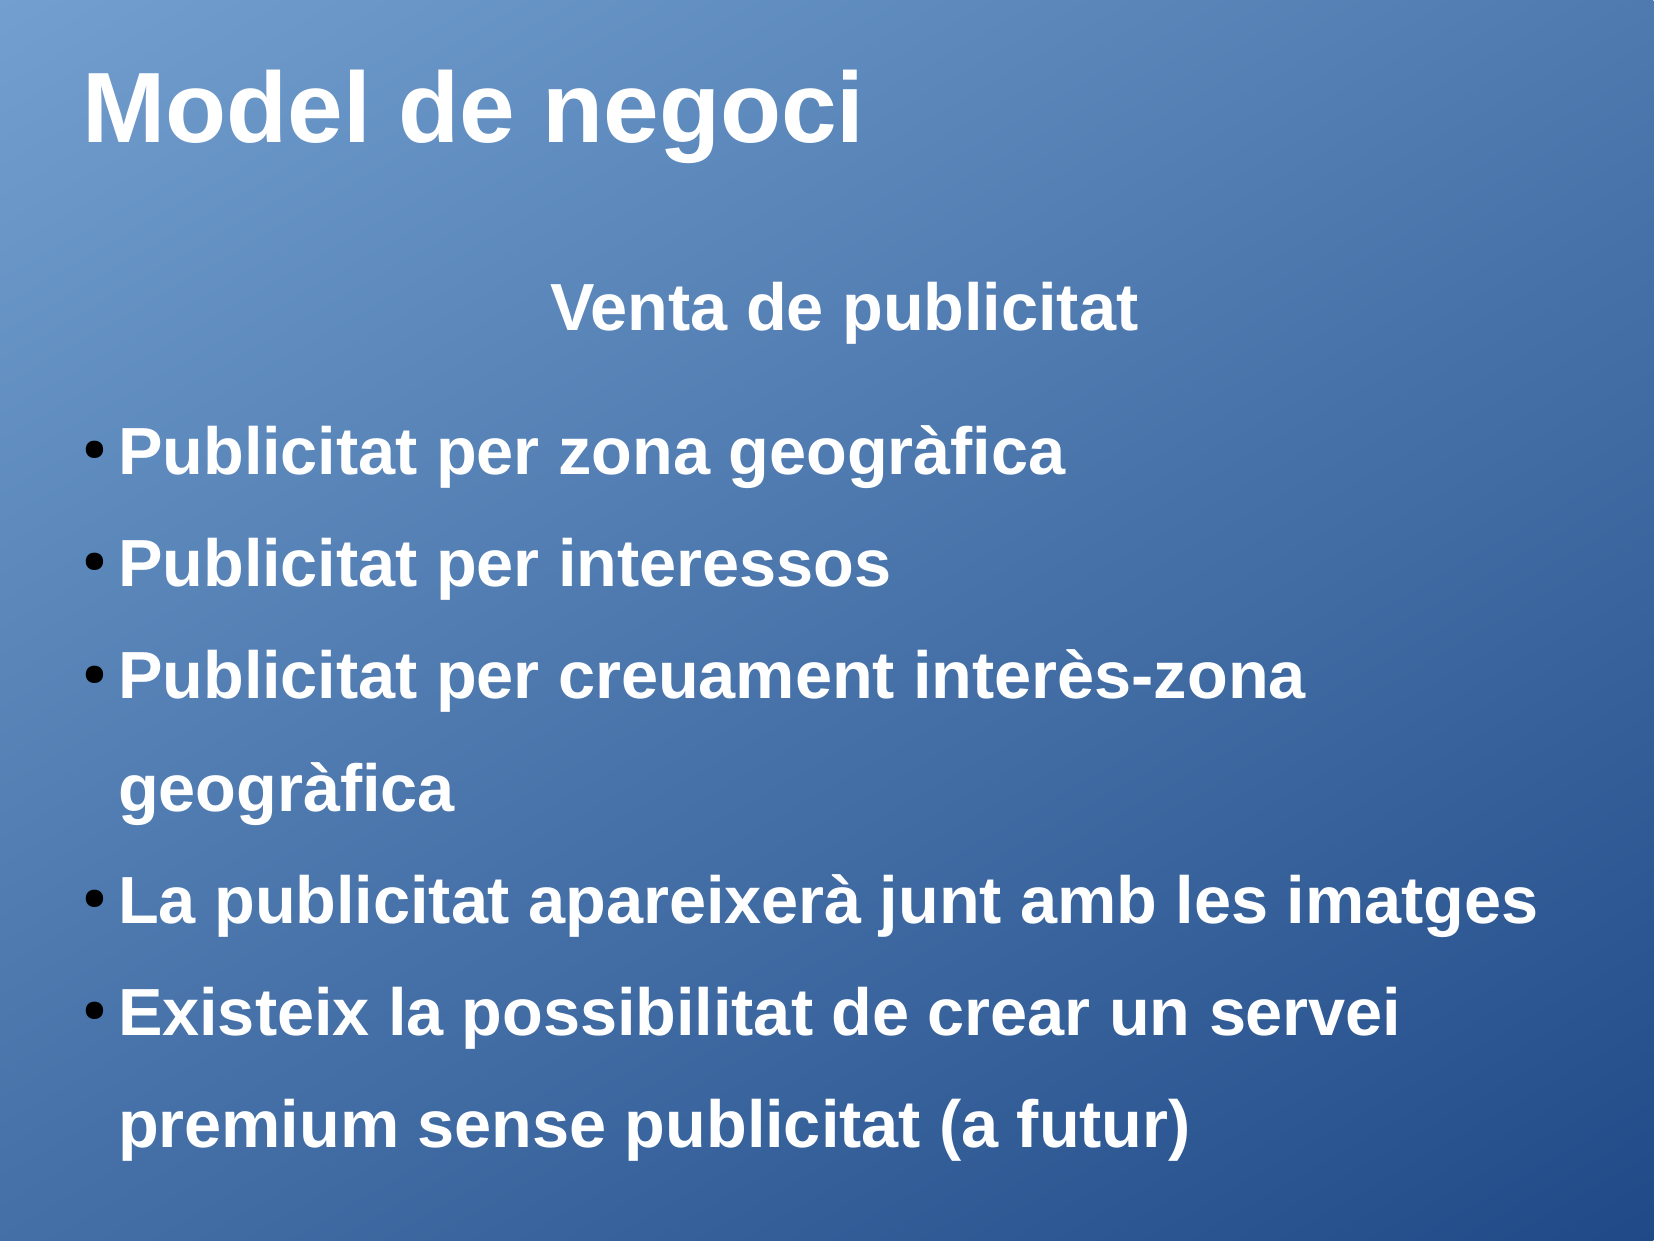

# Model de negoci
Venta de publicitat
Publicitat per zona geogràfica
Publicitat per interessos
Publicitat per creuament interès-zona geogràfica
La publicitat apareixerà junt amb les imatges
Existeix la possibilitat de crear un servei premium sense publicitat (a futur)